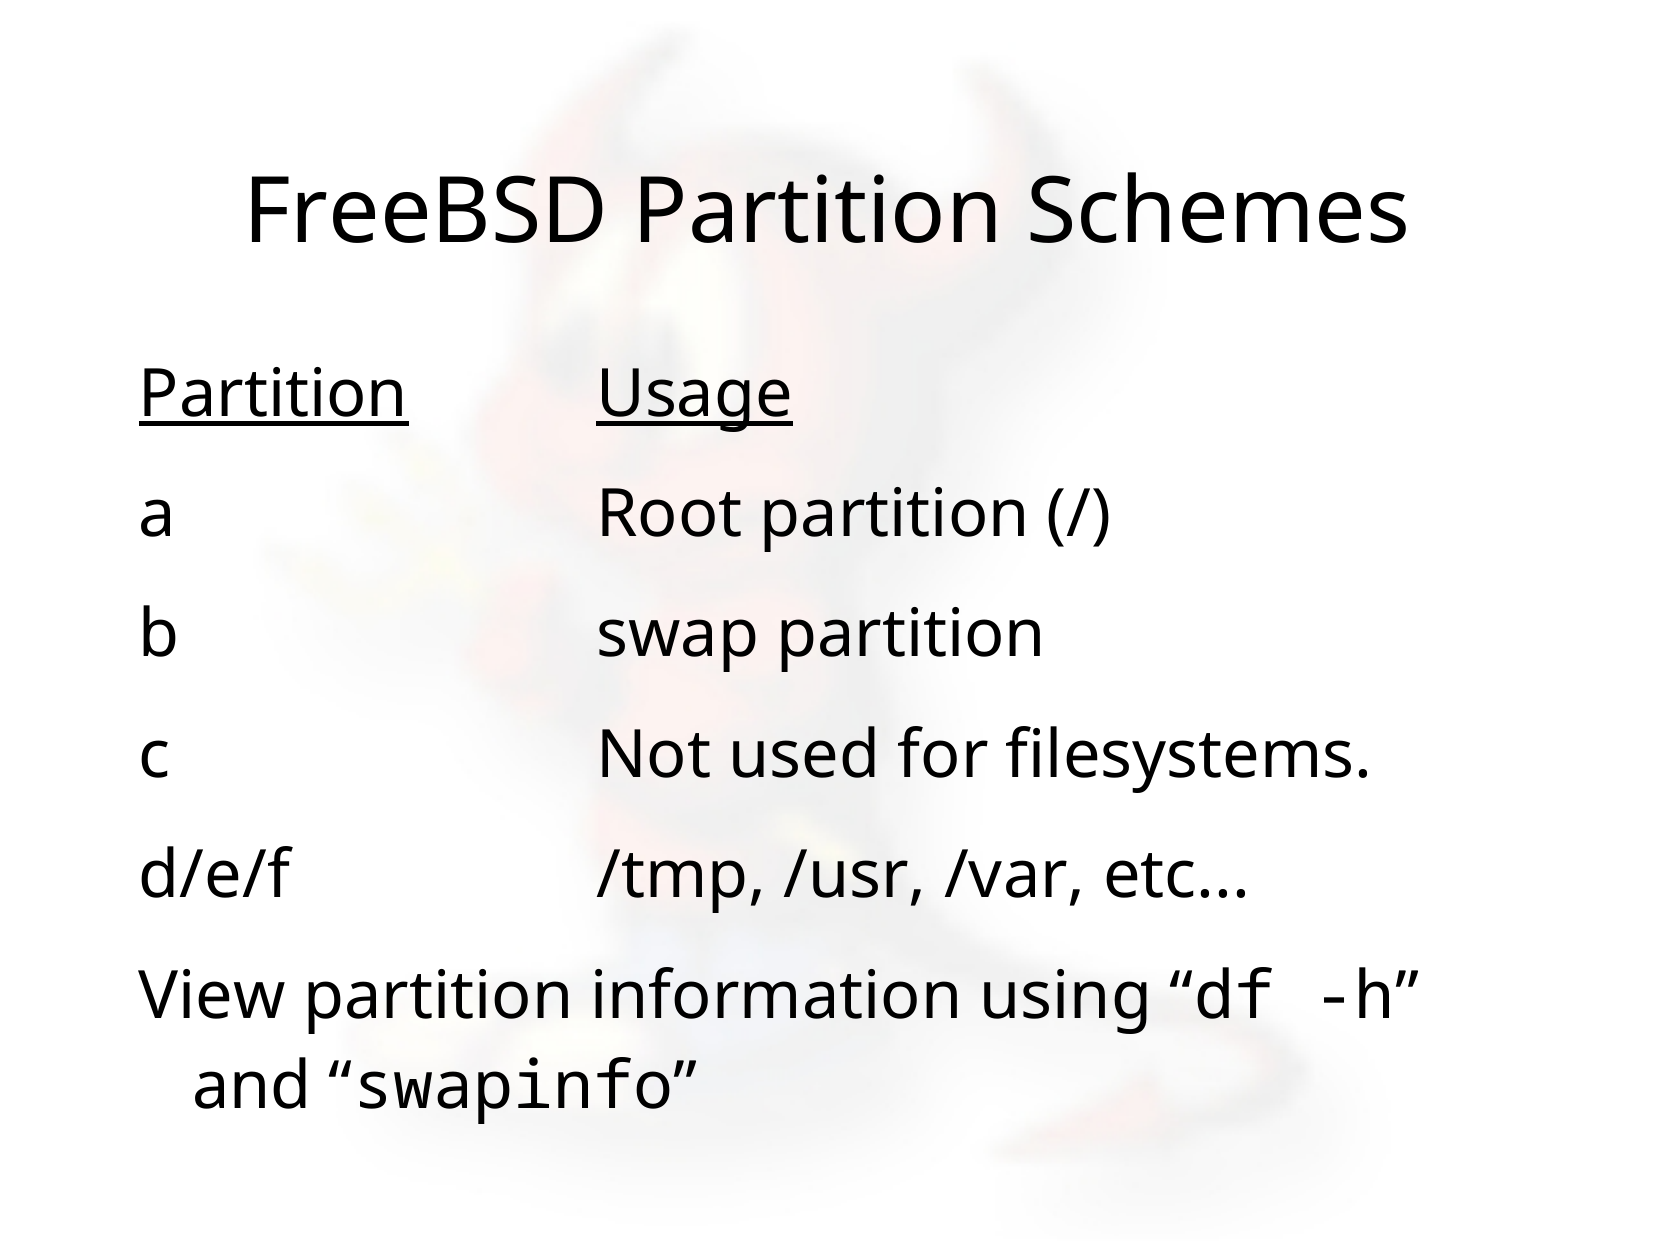

# FreeBSD Partition Schemes
Partition		Usage
a					Root partition (/)
b					swap partition
c					Not used for filesystems.
d/e/f			/tmp, /usr, /var, etc...
View partition information using “df -h” and “swapinfo”